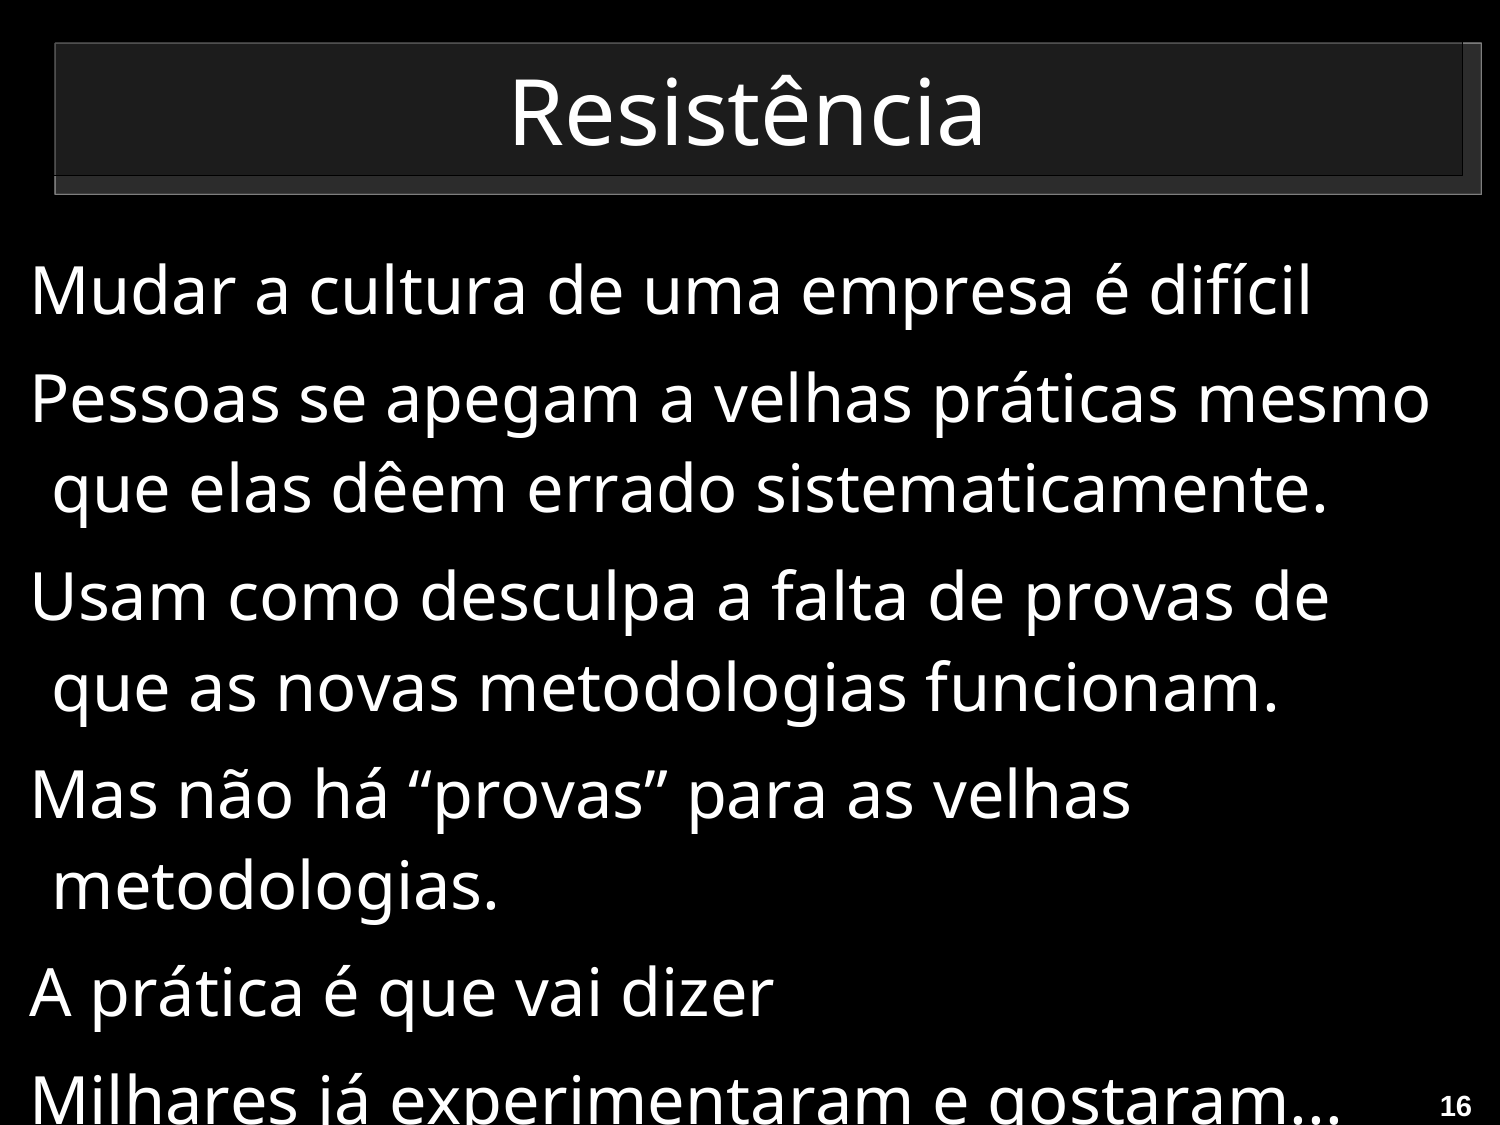

# Resistência
Mudar a cultura de uma empresa é difícil
Pessoas se apegam a velhas práticas mesmo que elas dêem errado sistematicamente.
Usam como desculpa a falta de provas de que as novas metodologias funcionam.
Mas não há “provas” para as velhas metodologias.
A prática é que vai dizer
Milhares já experimentaram e gostaram...
16